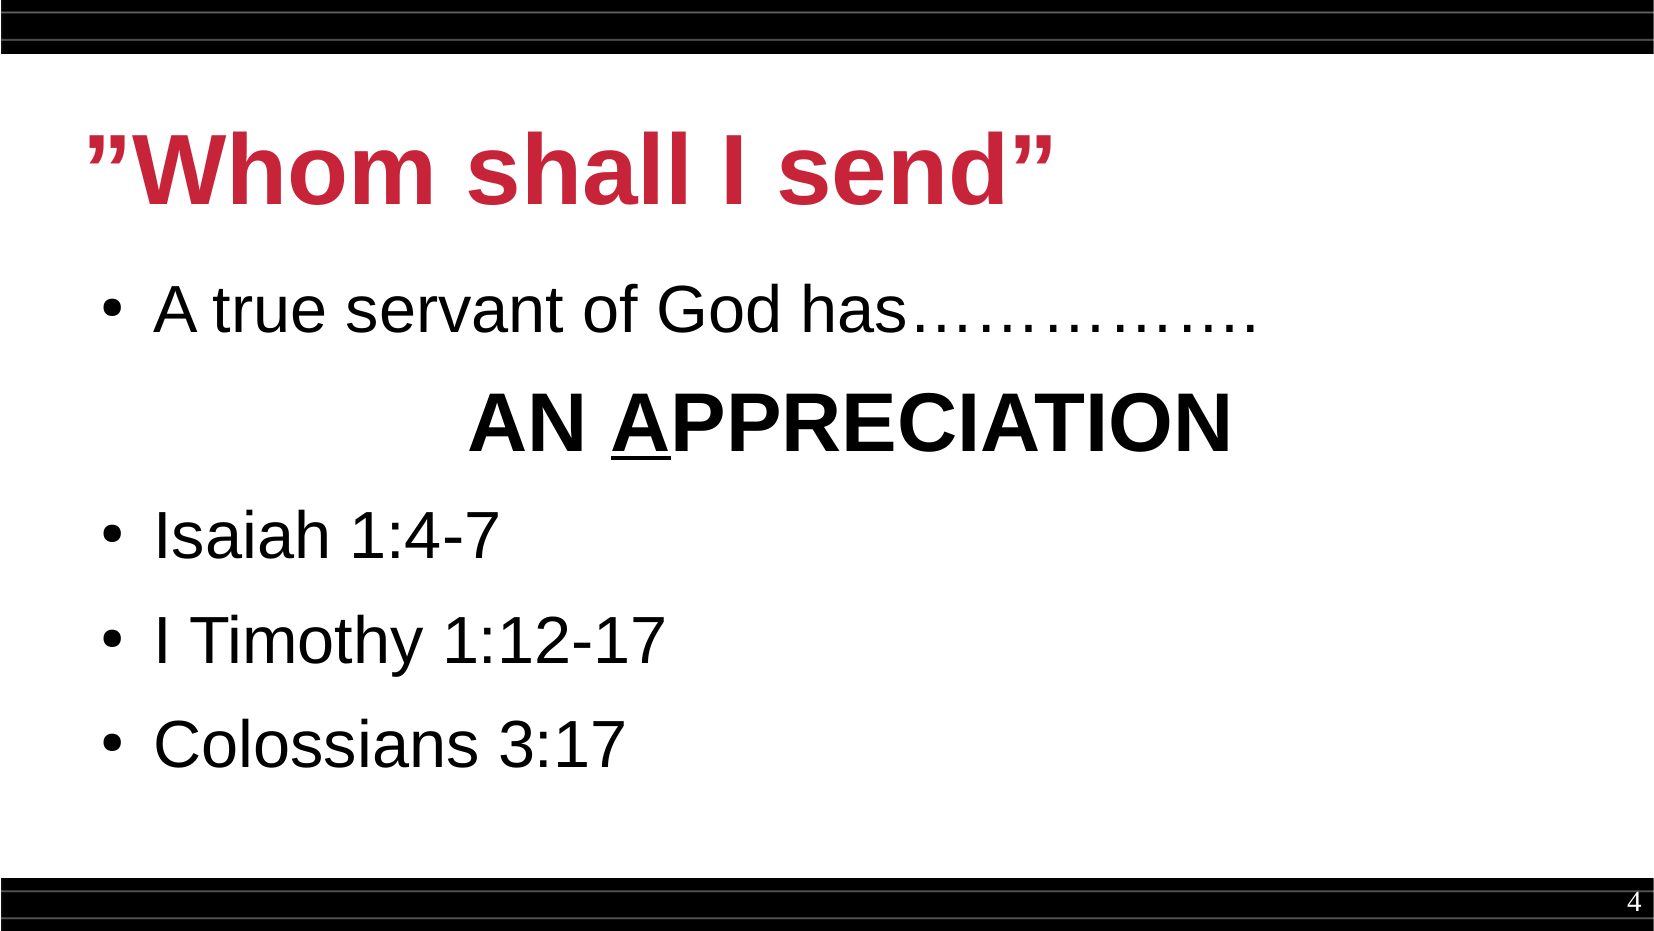

# ”Whom shall I send”
A true servant of God has…………….
AN APPRECIATION
Isaiah 1:4-7
I Timothy 1:12-17
Colossians 3:17